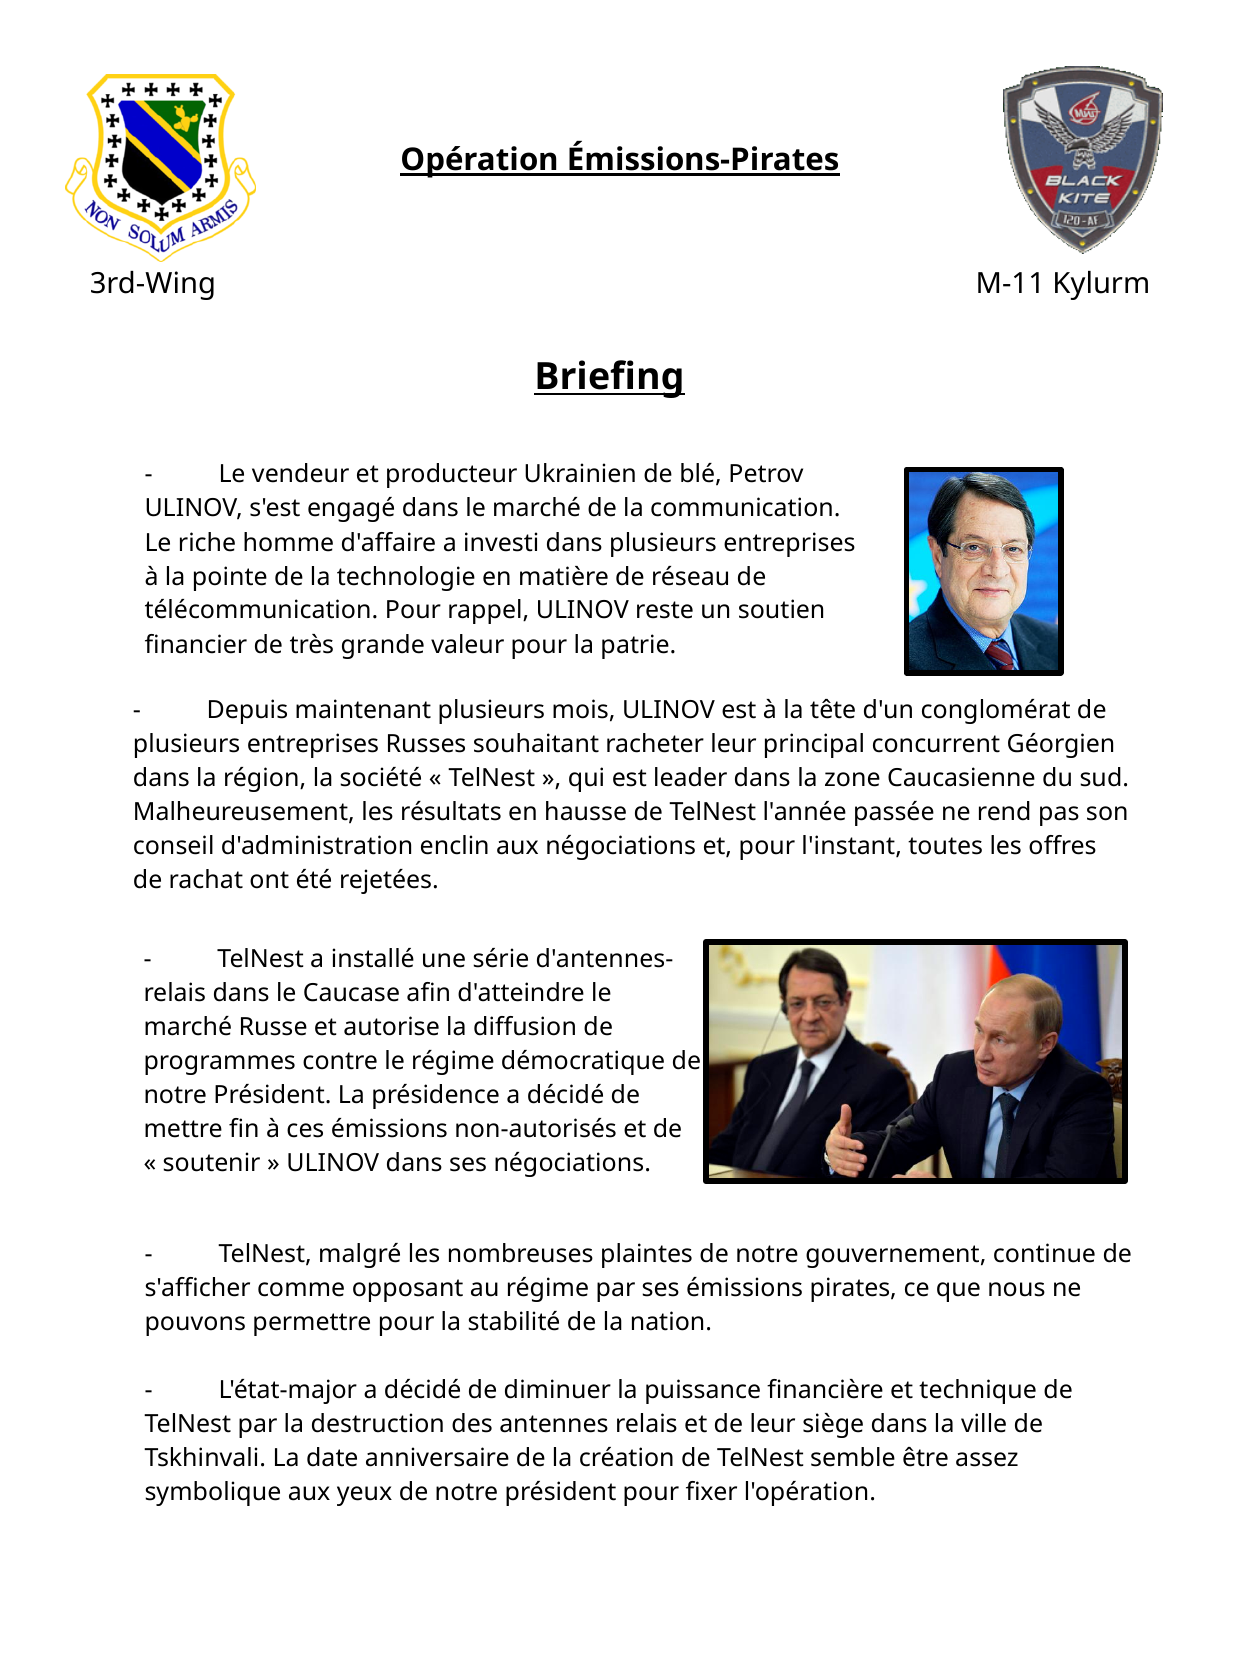

# Opération Émissions-Pirates 3rd-Wing											M-11 Kylurm
Briefing
-	Le vendeur et producteur Ukrainien de blé, Petrov ULINOV, s'est engagé dans le marché de la communication. Le riche homme d'affaire a investi dans plusieurs entreprises à la pointe de la technologie en matière de réseau de télécommunication. Pour rappel, ULINOV reste un soutien financier de très grande valeur pour la patrie.
-	Depuis maintenant plusieurs mois, ULINOV est à la tête d'un conglomérat de plusieurs entreprises Russes souhaitant racheter leur principal concurrent Géorgien dans la région, la société « TelNest », qui est leader dans la zone Caucasienne du sud. Malheureusement, les résultats en hausse de TelNest l'année passée ne rend pas son conseil d'administration enclin aux négociations et, pour l'instant, toutes les offres de rachat ont été rejetées.
- 	TelNest a installé une série d'antennes-relais dans le Caucase afin d'atteindre le marché Russe et autorise la diffusion de programmes contre le régime démocratique de notre Président. La présidence a décidé de mettre fin à ces émissions non-autorisés et de « soutenir » ULINOV dans ses négociations.
-	TelNest, malgré les nombreuses plaintes de notre gouvernement, continue de s'afficher comme opposant au régime par ses émissions pirates, ce que nous ne pouvons permettre pour la stabilité de la nation.
-	L'état-major a décidé de diminuer la puissance financière et technique de TelNest par la destruction des antennes relais et de leur siège dans la ville de Tskhinvali. La date anniversaire de la création de TelNest semble être assez symbolique aux yeux de notre président pour fixer l'opération.